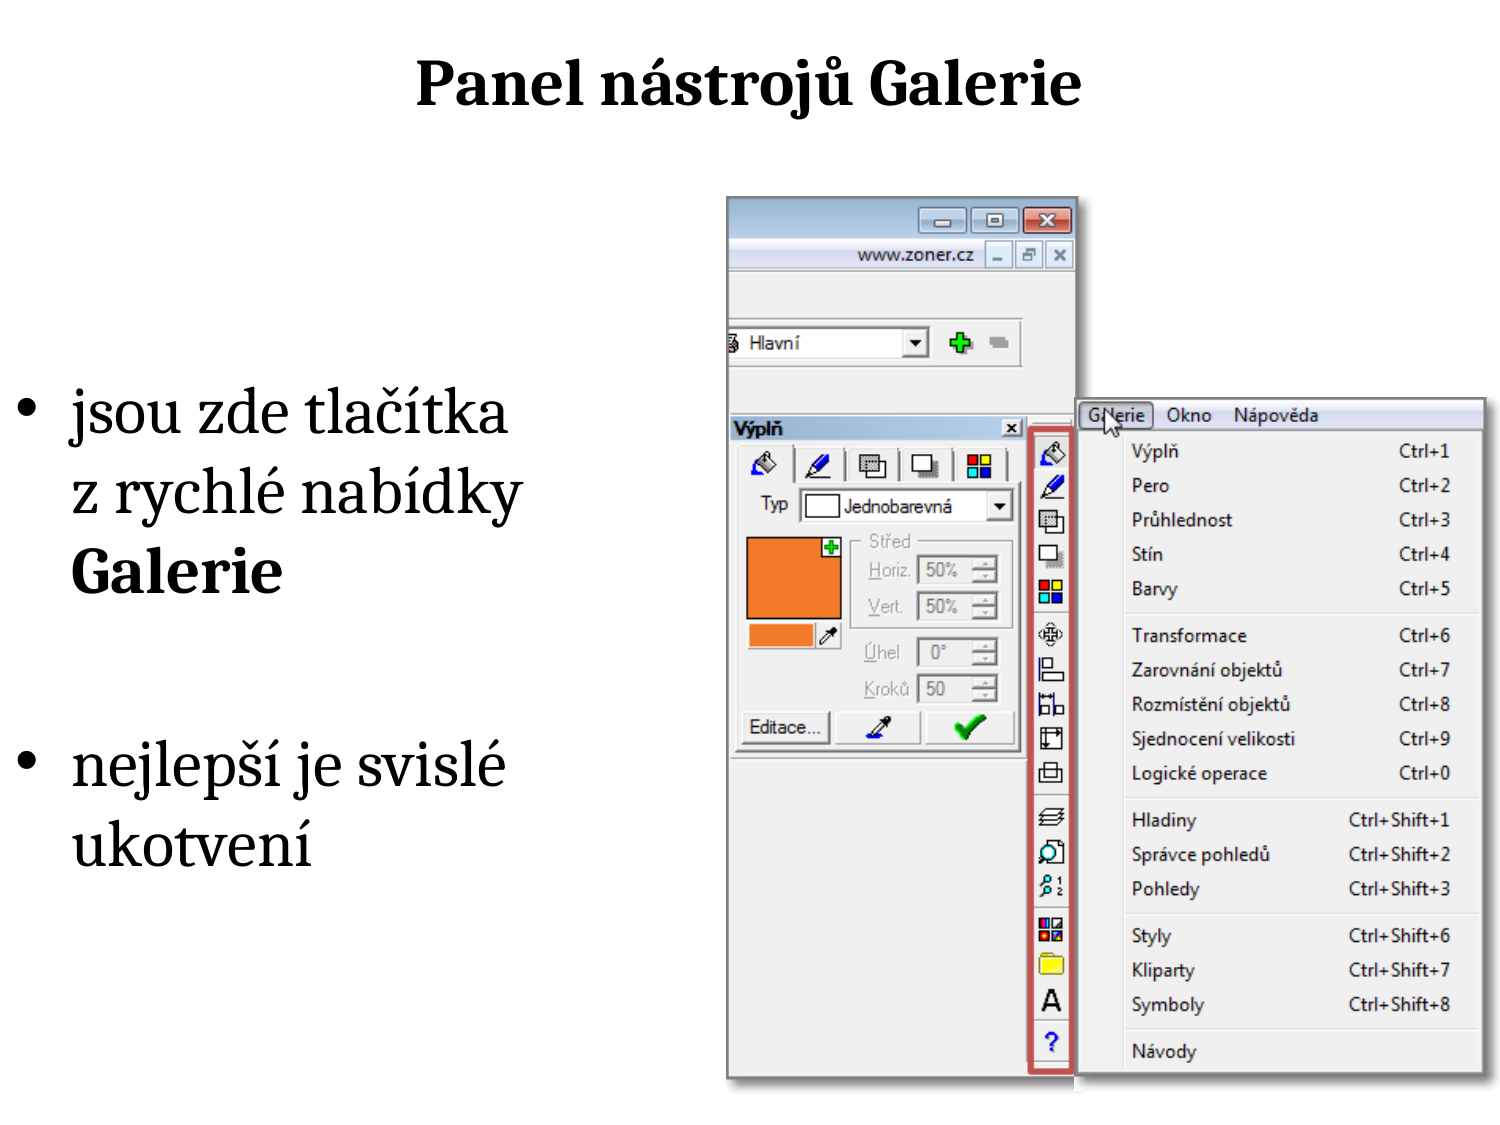

Panel nástrojů Galerie
# jsou zde tlačítka z rychlé nabídky Galerie
nejlepší je svislé ukotvení